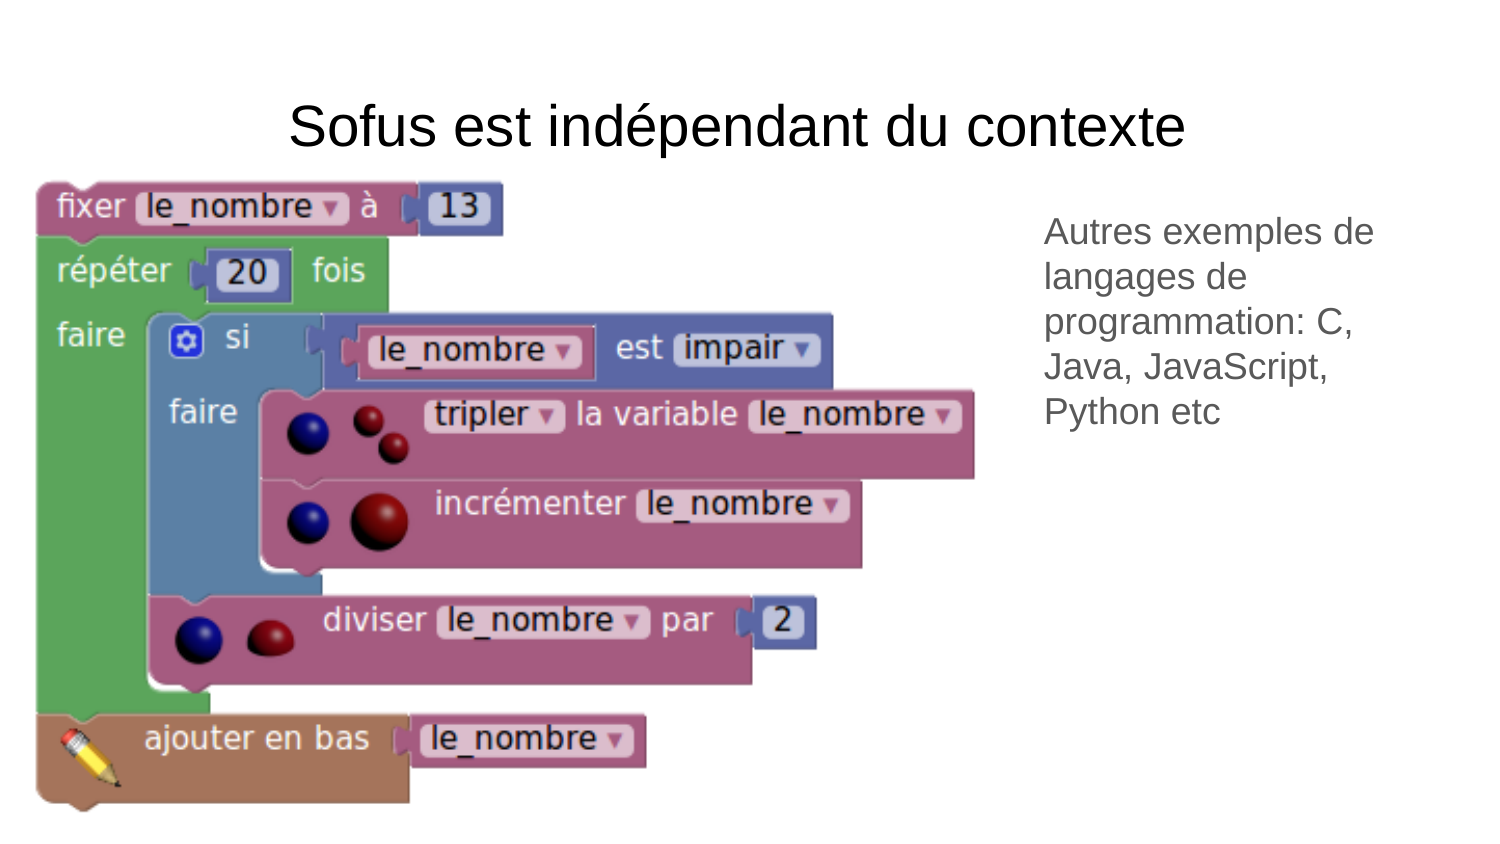

# Sofus est indépendant du contexte
Autres exemples de langages de programmation: C, Java, JavaScript, Python etc